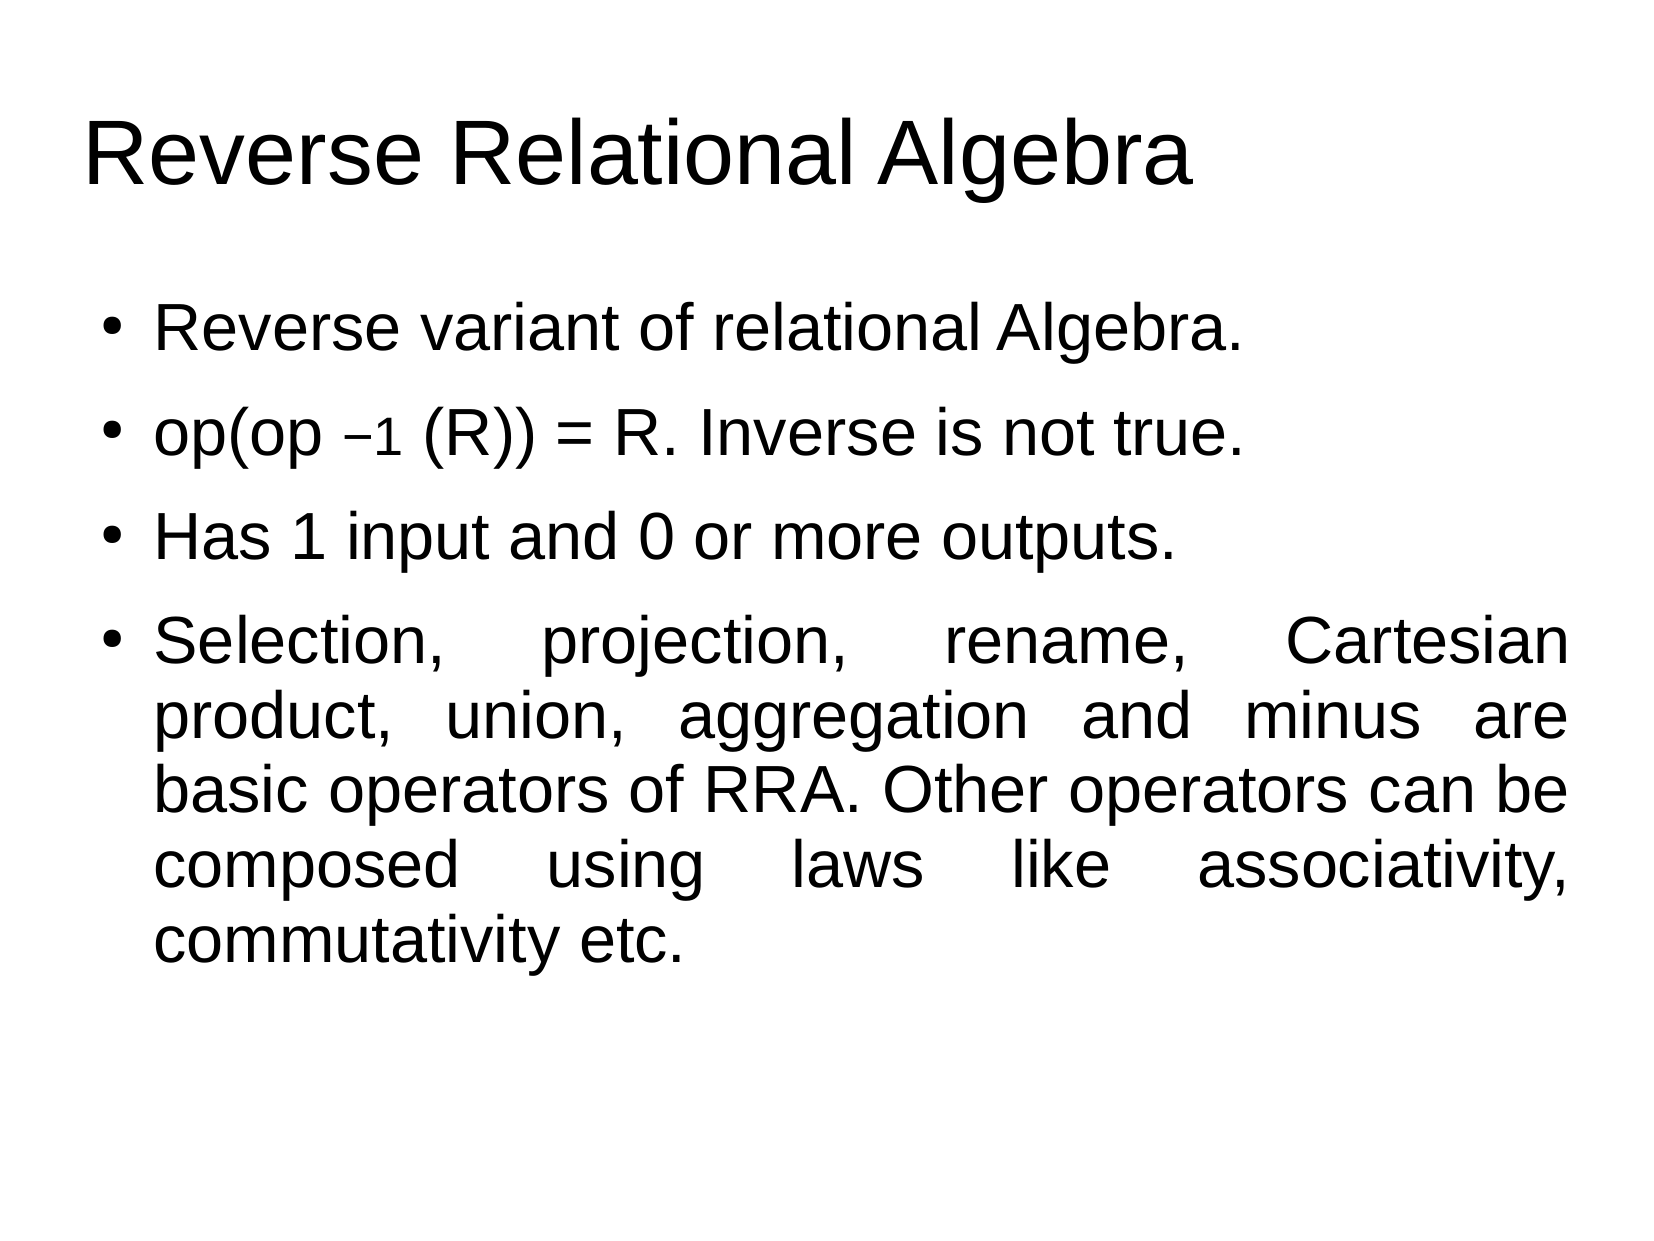

# Reverse Relational Algebra
Reverse variant of relational Algebra.
op(op −1 (R)) = R. Inverse is not true.
Has 1 input and 0 or more outputs.
Selection, projection, rename, Cartesian product, union, aggregation and minus are basic operators of RRA. Other operators can be composed using laws like associativity, commutativity etc.